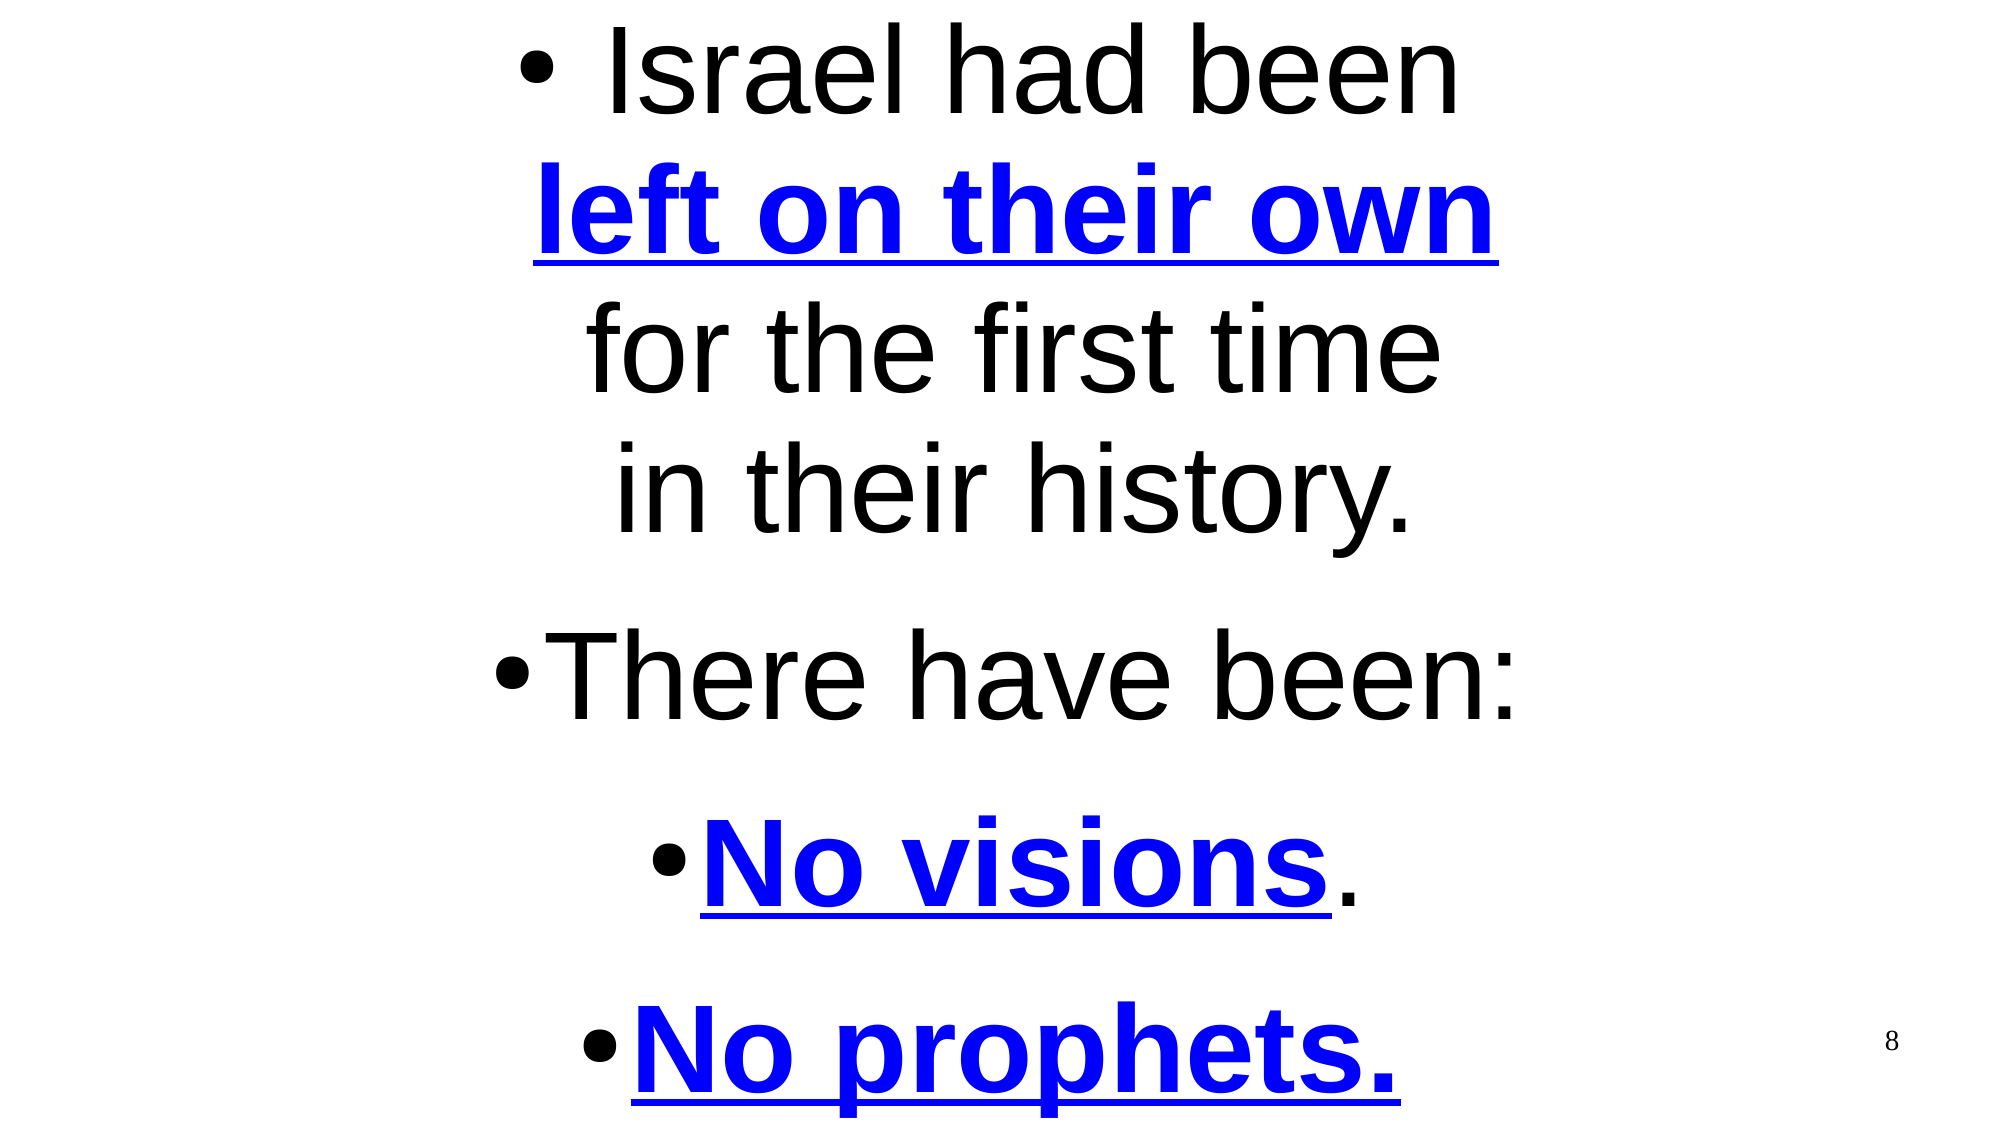

# Israel had been left on their own for the first time in their history.
There have been:
No visions.
No prophets.
8